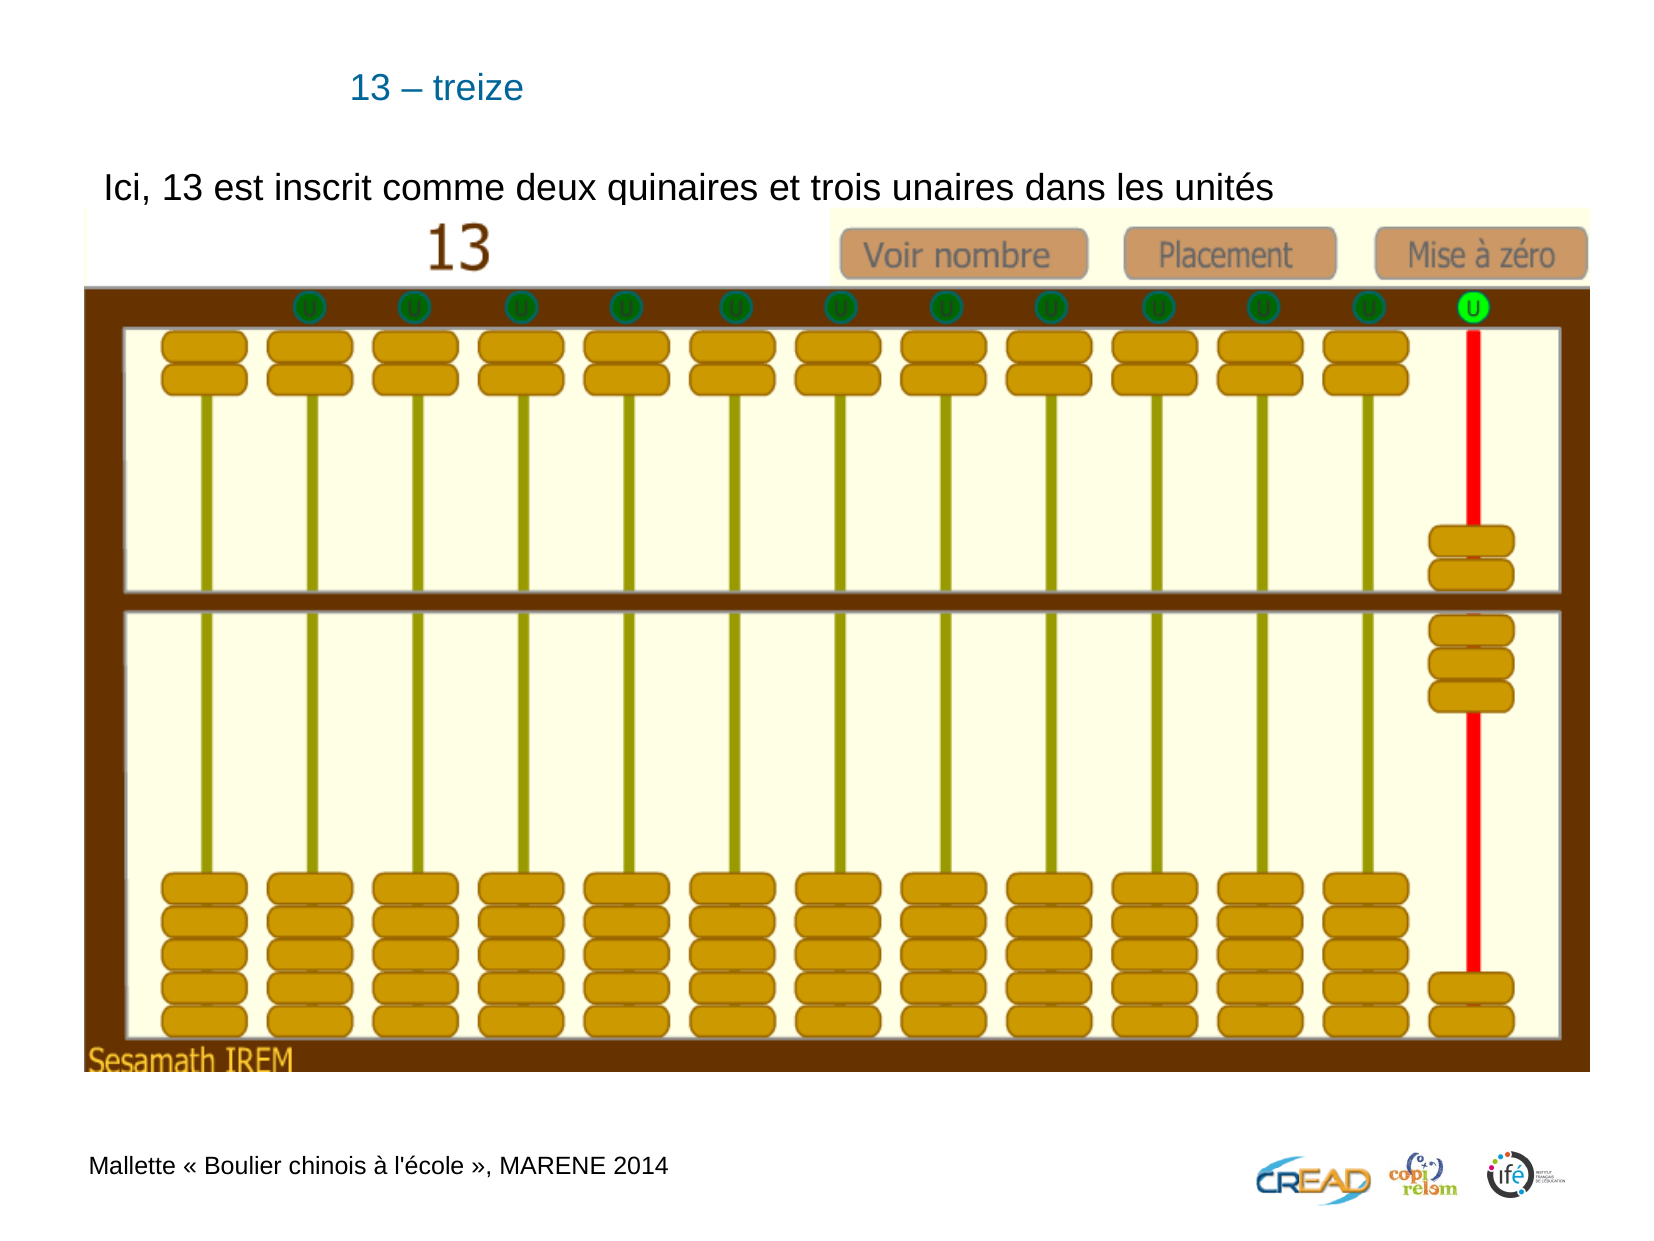

13 – treize
Ici, 13 est inscrit comme deux quinaires et trois unaires dans les unités